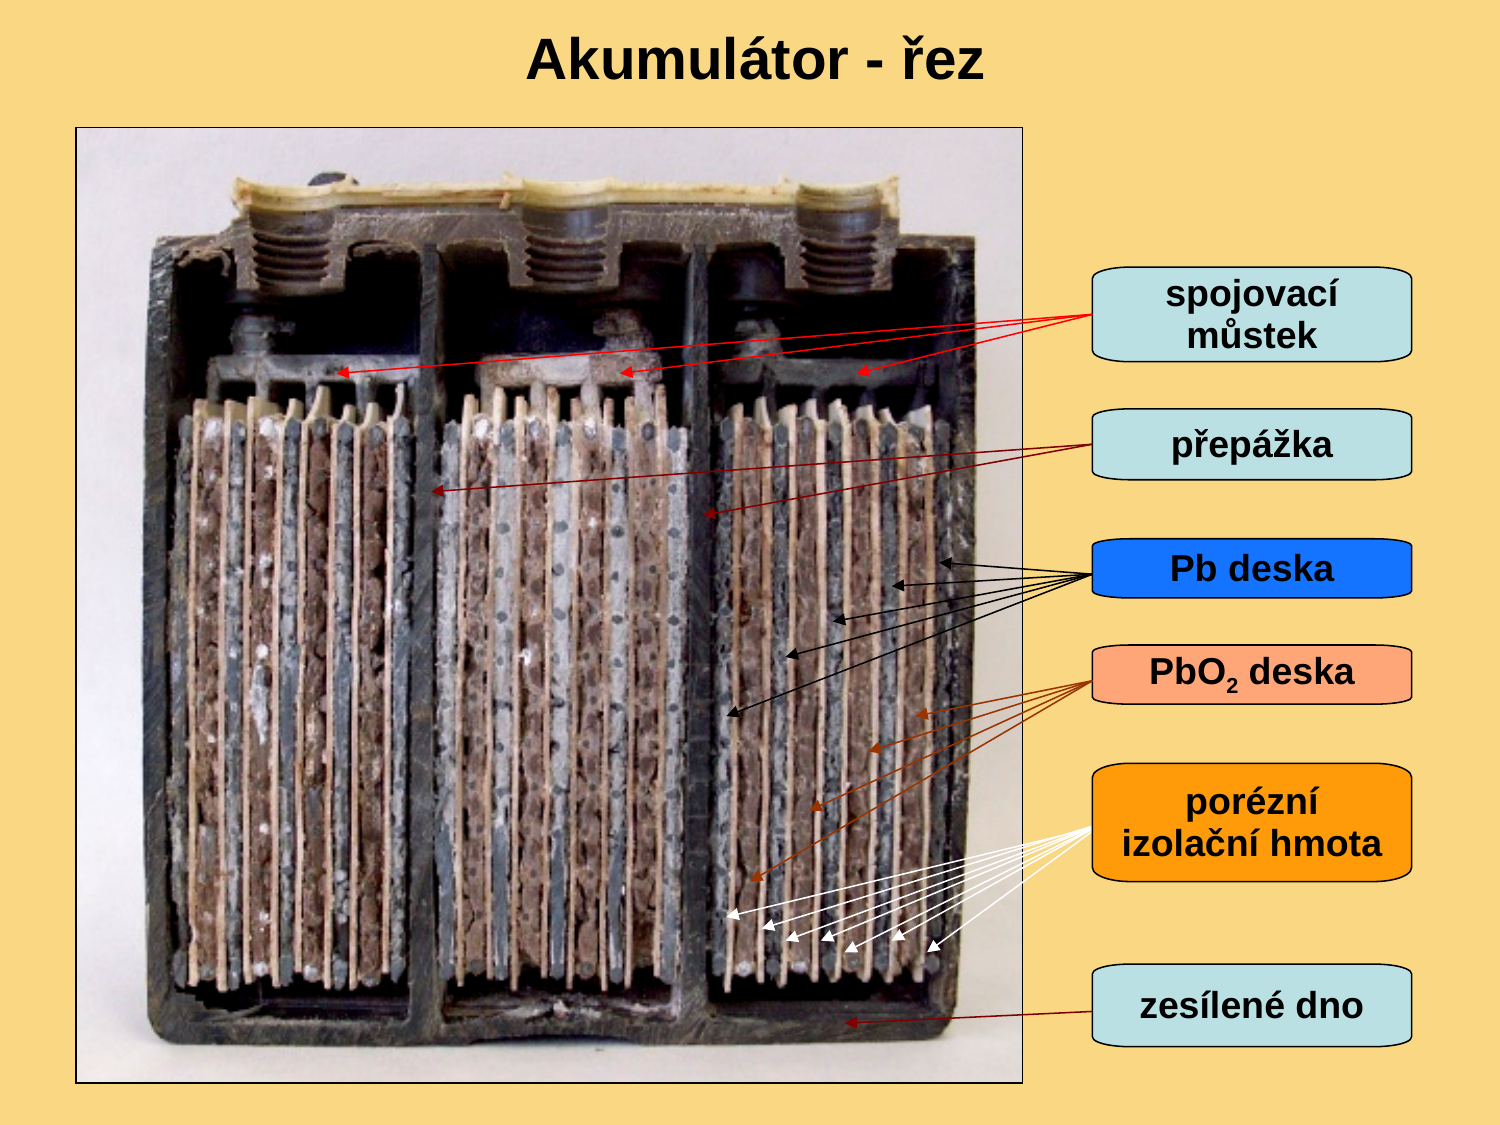

Akumulátor - řez
spojovací
můstek
přepážka
Pb deska
PbO2 deska
porézní
izolační hmota
zesílené dno